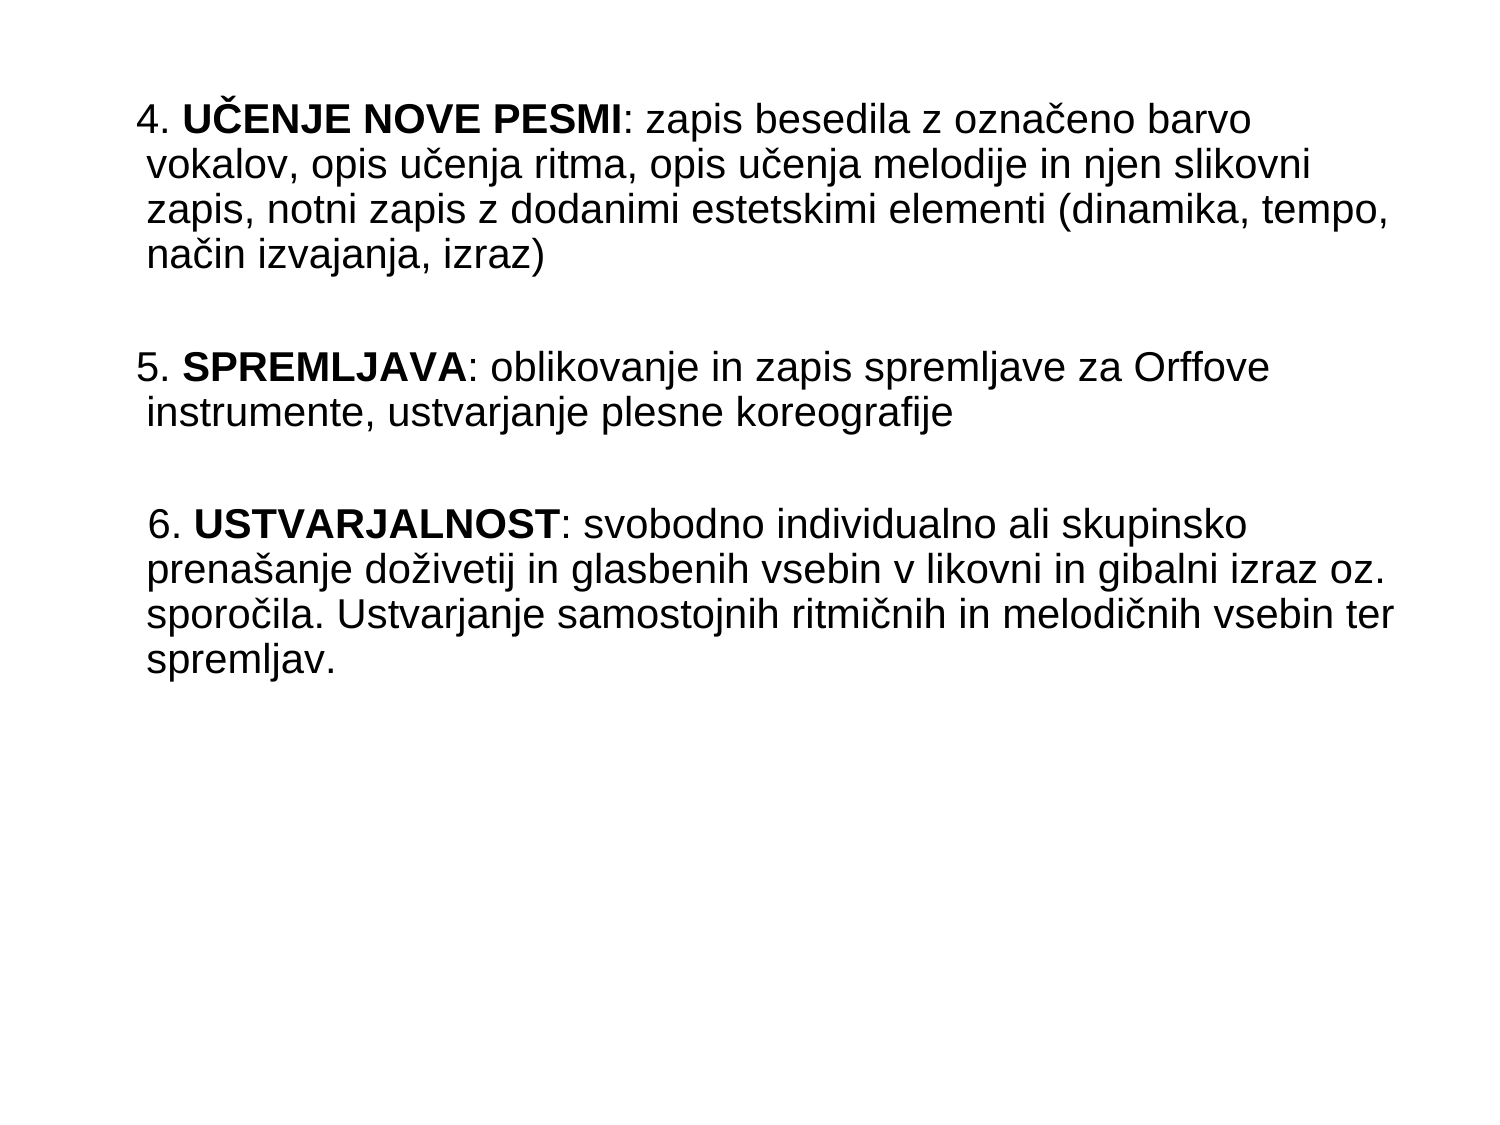

# 4. UČENJE NOVE PESMI: zapis besedila z označeno barvo vokalov, opis učenja ritma, opis učenja melodije in njen slikovni zapis, notni zapis z dodanimi estetskimi elementi (dinamika, tempo, način izvajanja, izraz)
 5. SPREMLJAVA: oblikovanje in zapis spremljave za Orffove instrumente, ustvarjanje plesne koreografije
 6. USTVARJALNOST: svobodno individualno ali skupinsko prenašanje doživetij in glasbenih vsebin v likovni in gibalni izraz oz. sporočila. Ustvarjanje samostojnih ritmičnih in melodičnih vsebin ter spremljav.